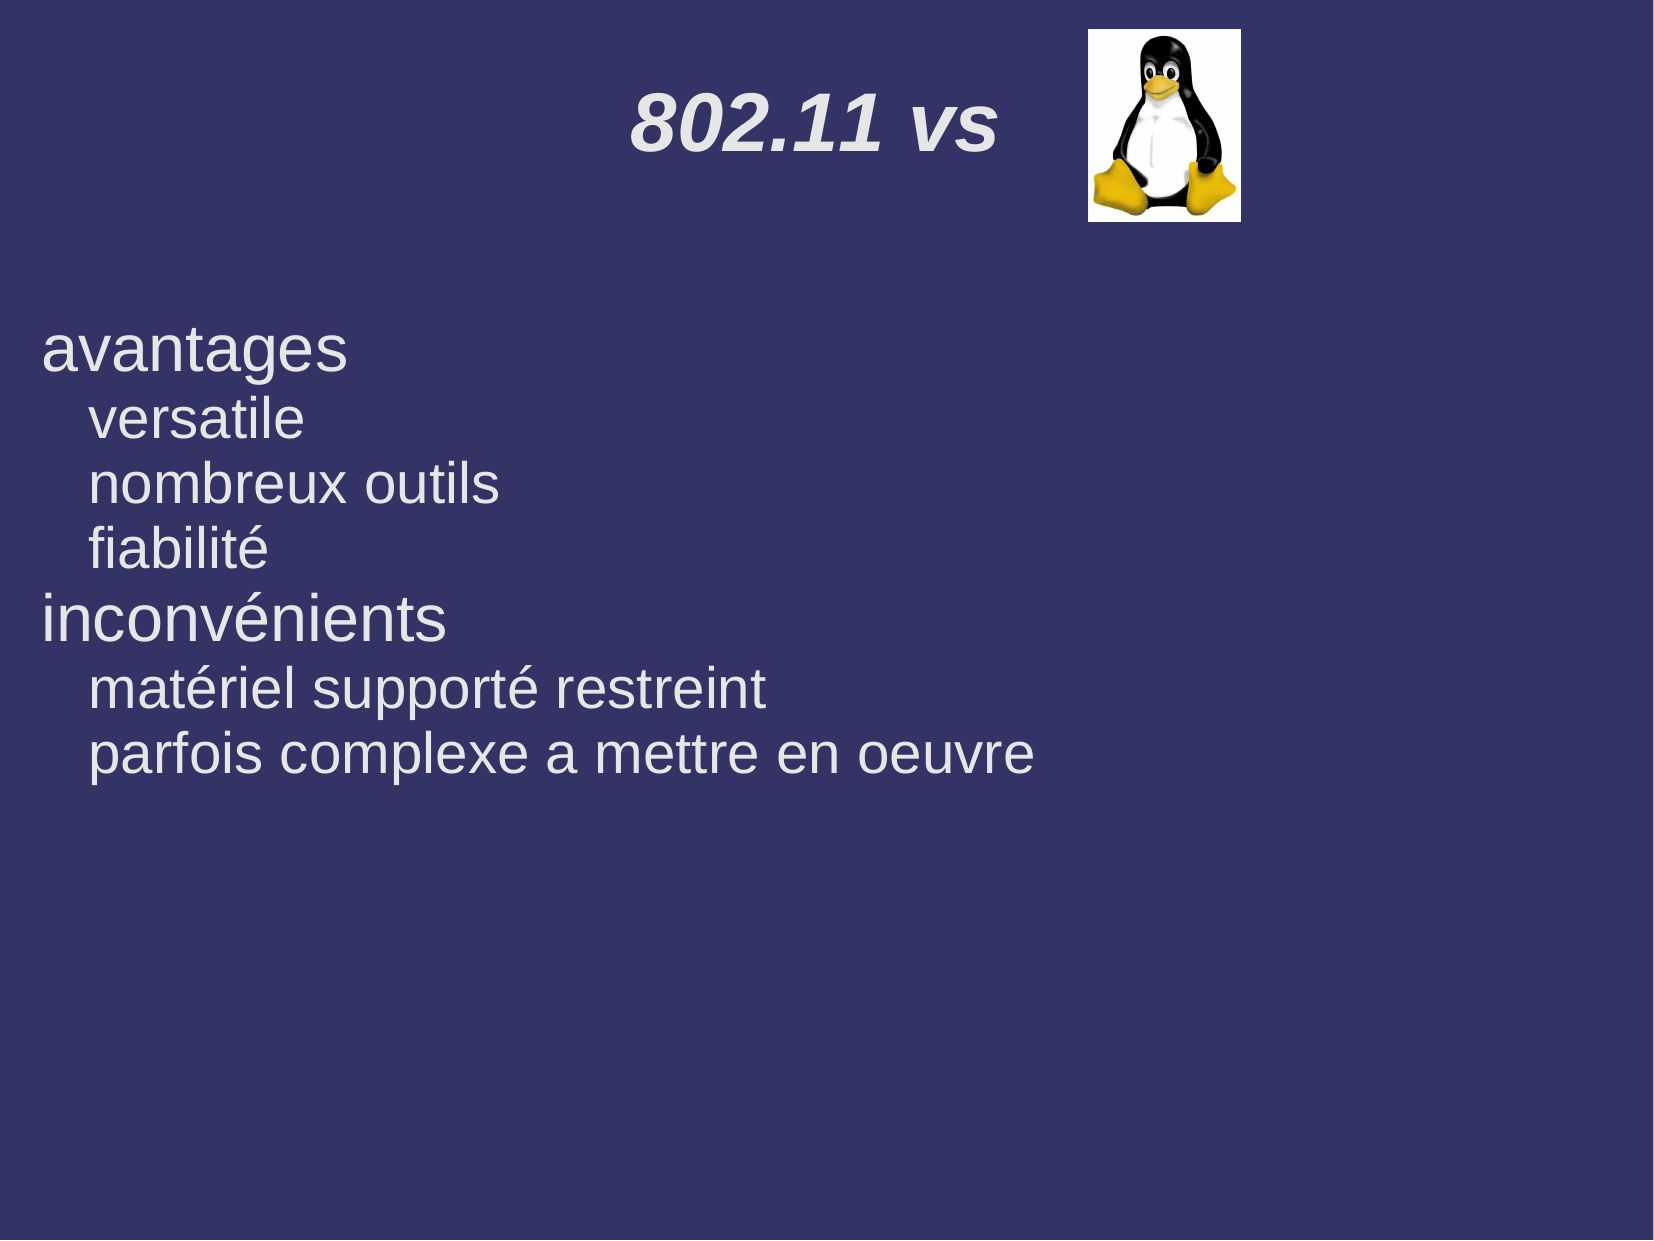

# 802.11 vs
avantages
versatile
nombreux outils
fiabilité
inconvénients
matériel supporté restreint
parfois complexe a mettre en oeuvre